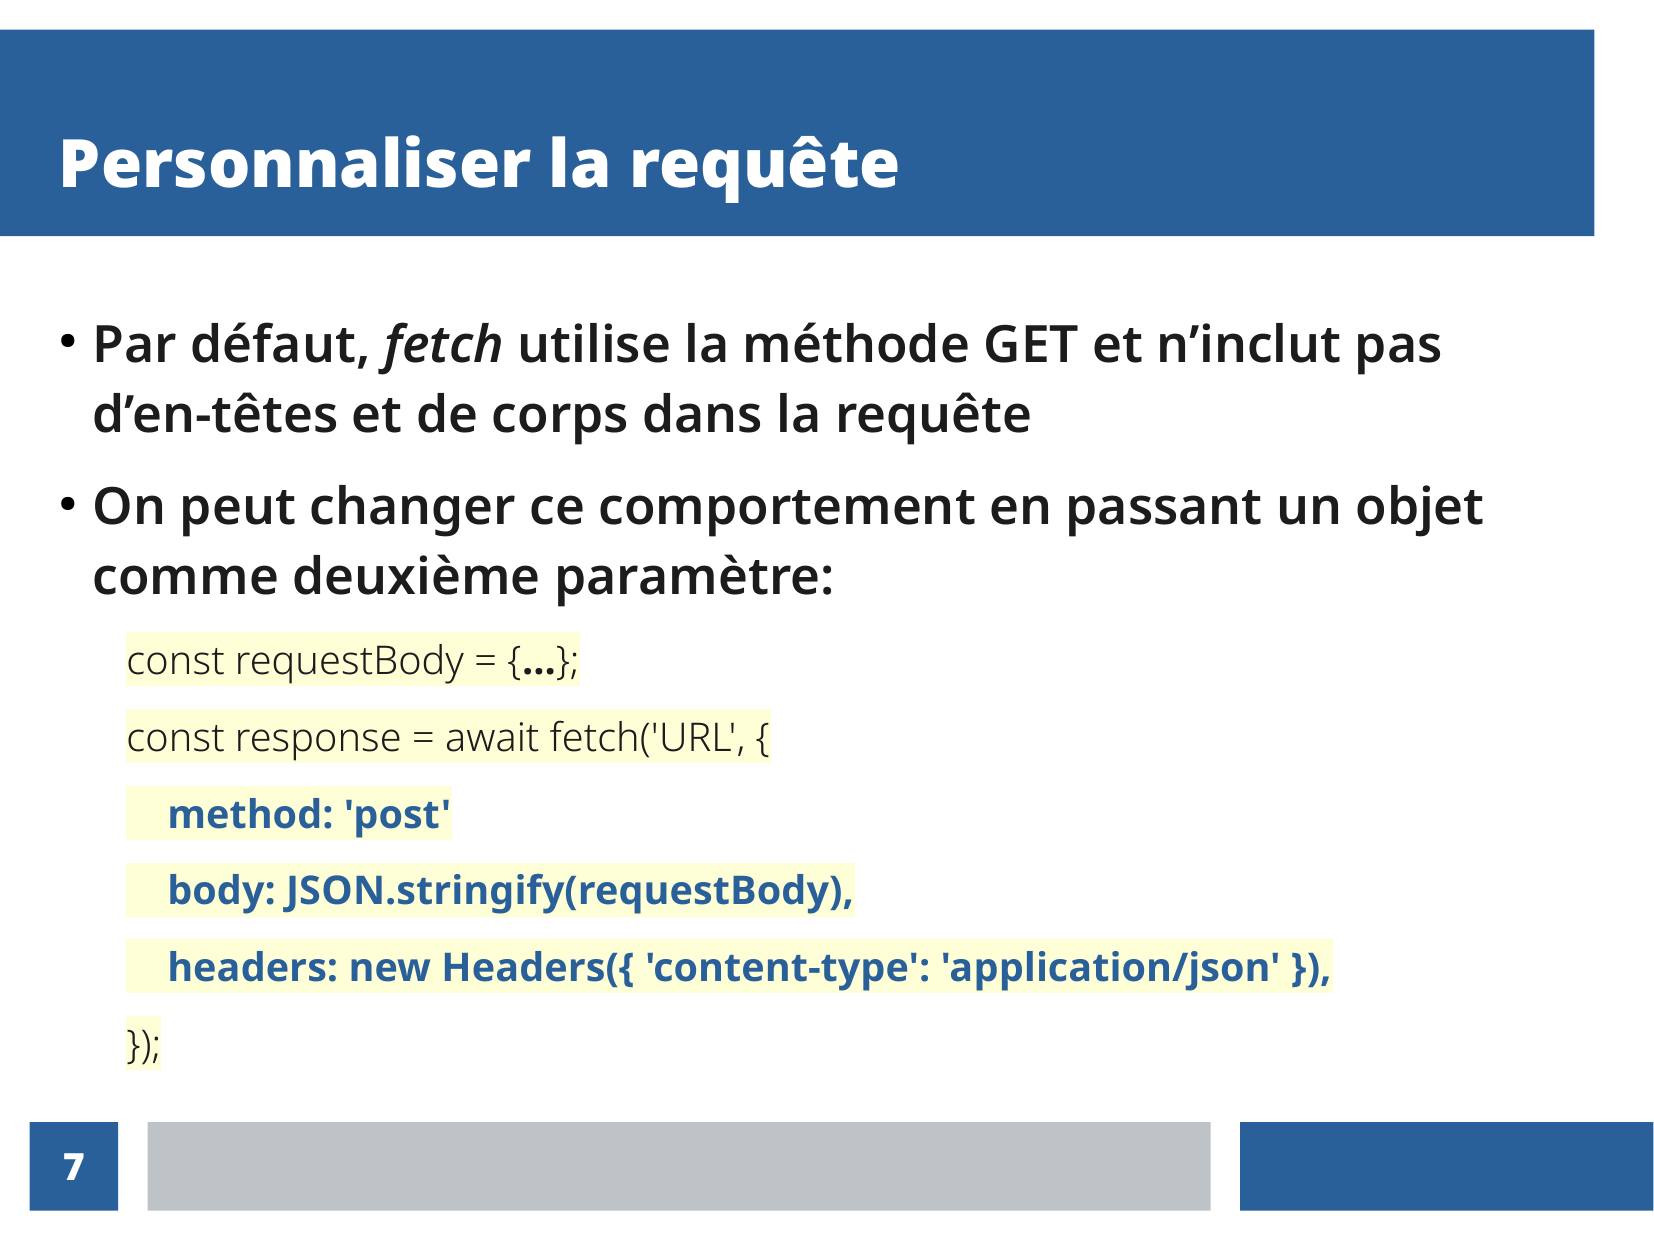

# Personnaliser la requête
Par défaut, fetch utilise la méthode GET et n’inclut pas d’en-têtes et de corps dans la requête
On peut changer ce comportement en passant un objet comme deuxième paramètre:
const requestBody = {...};
const response = await fetch('URL', {
 method: 'post'
 body: JSON.stringify(requestBody),
 headers: new Headers({ 'content-type': 'application/json' }),
});
7